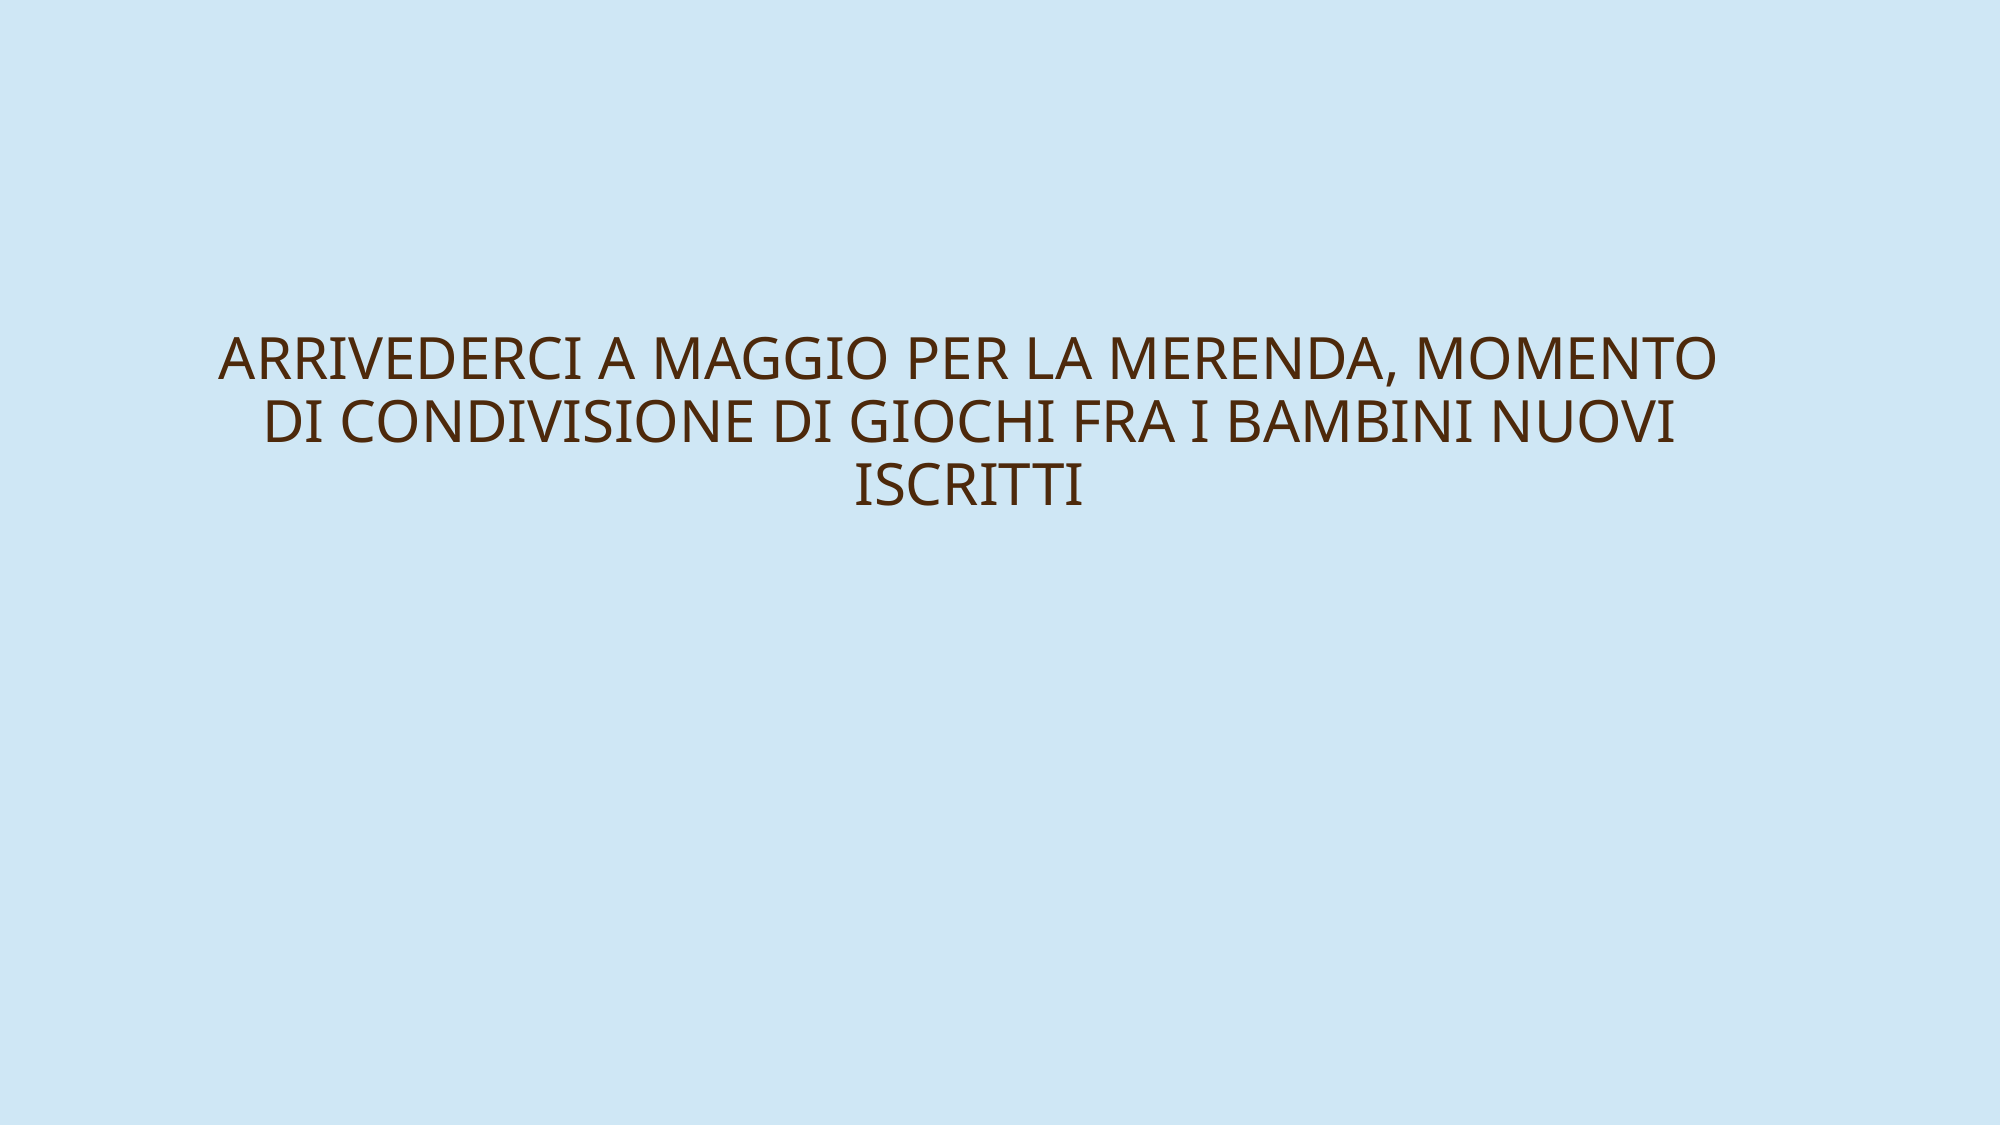

# ARRIVEDERCI A MAGGIO PER LA MERENDA, MOMENTO DI CONDIVISIONE DI GIOCHI FRA I BAMBINI NUOVI ISCRITTI